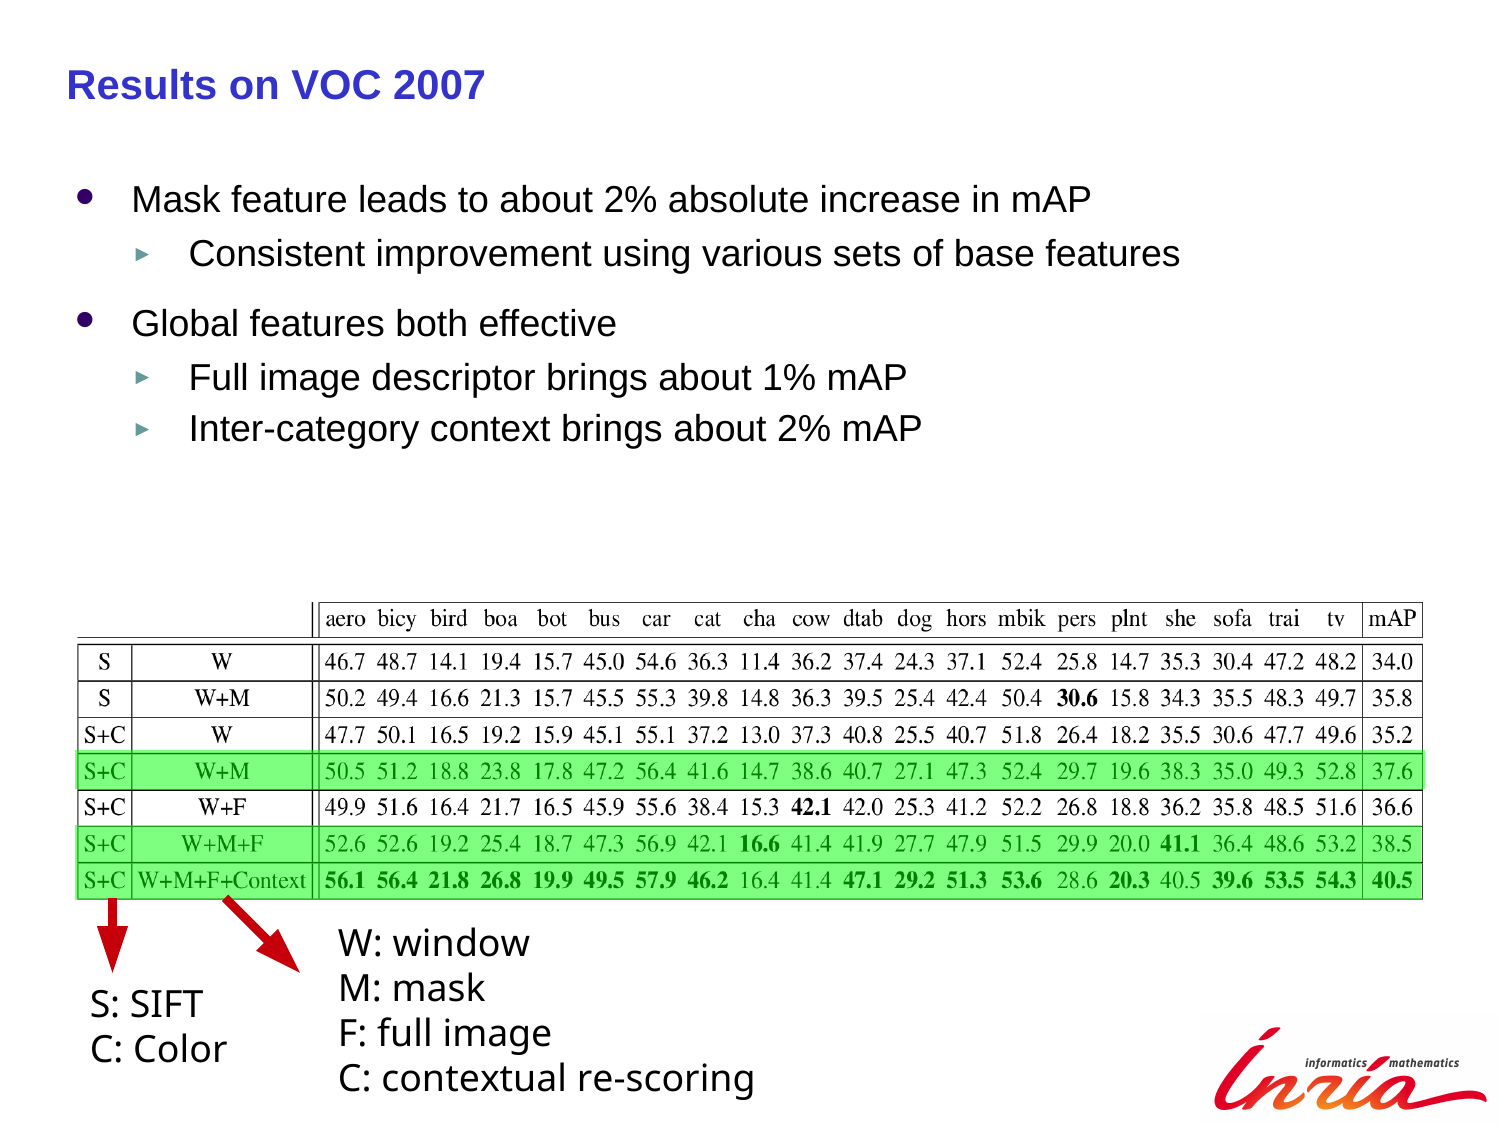

# Results on VOC 2007
Mask feature leads to about 2% absolute increase in mAP
Consistent improvement using various sets of base features
Global features both effective
Full image descriptor brings about 1% mAP
Inter-category context brings about 2% mAP
W: window
M: mask
F: full image
C: contextual re-scoring
S: SIFT
C: Color